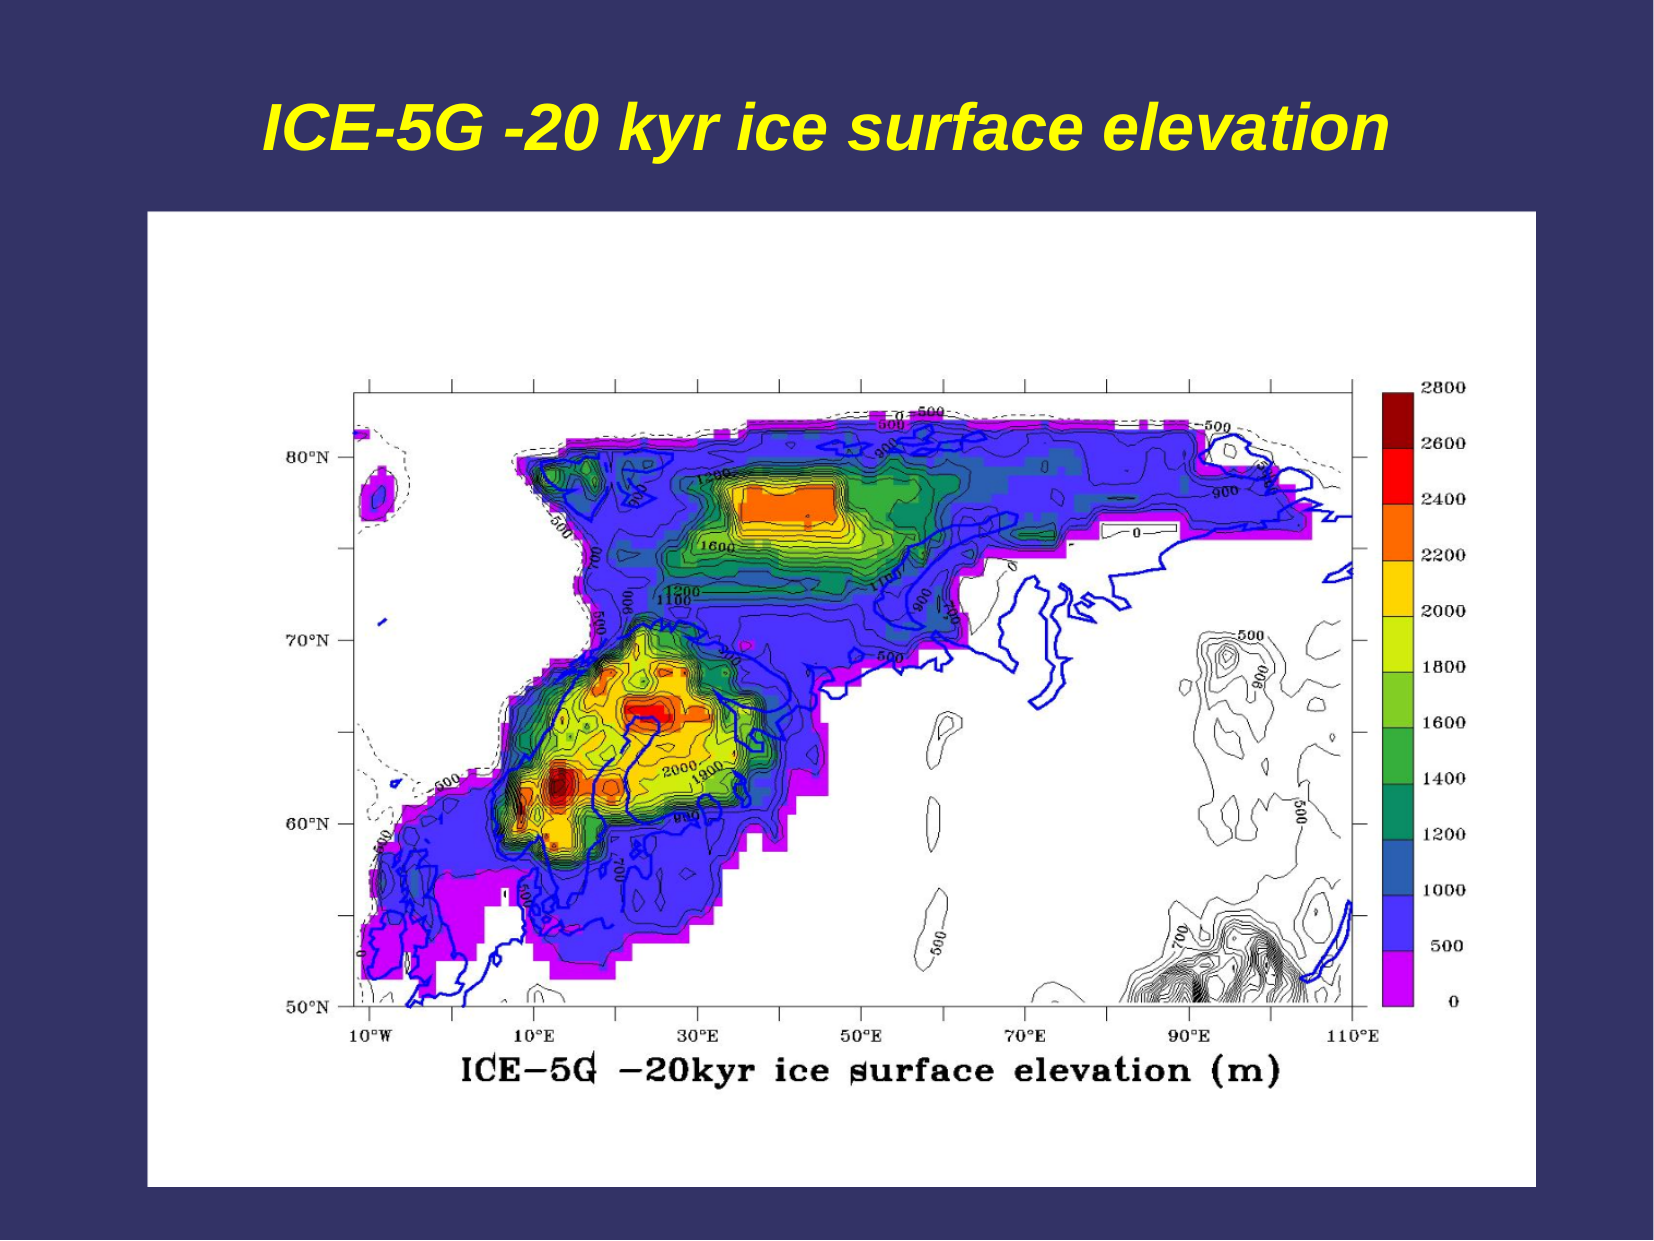

# ICE-5G -20 kyr ice surface elevation